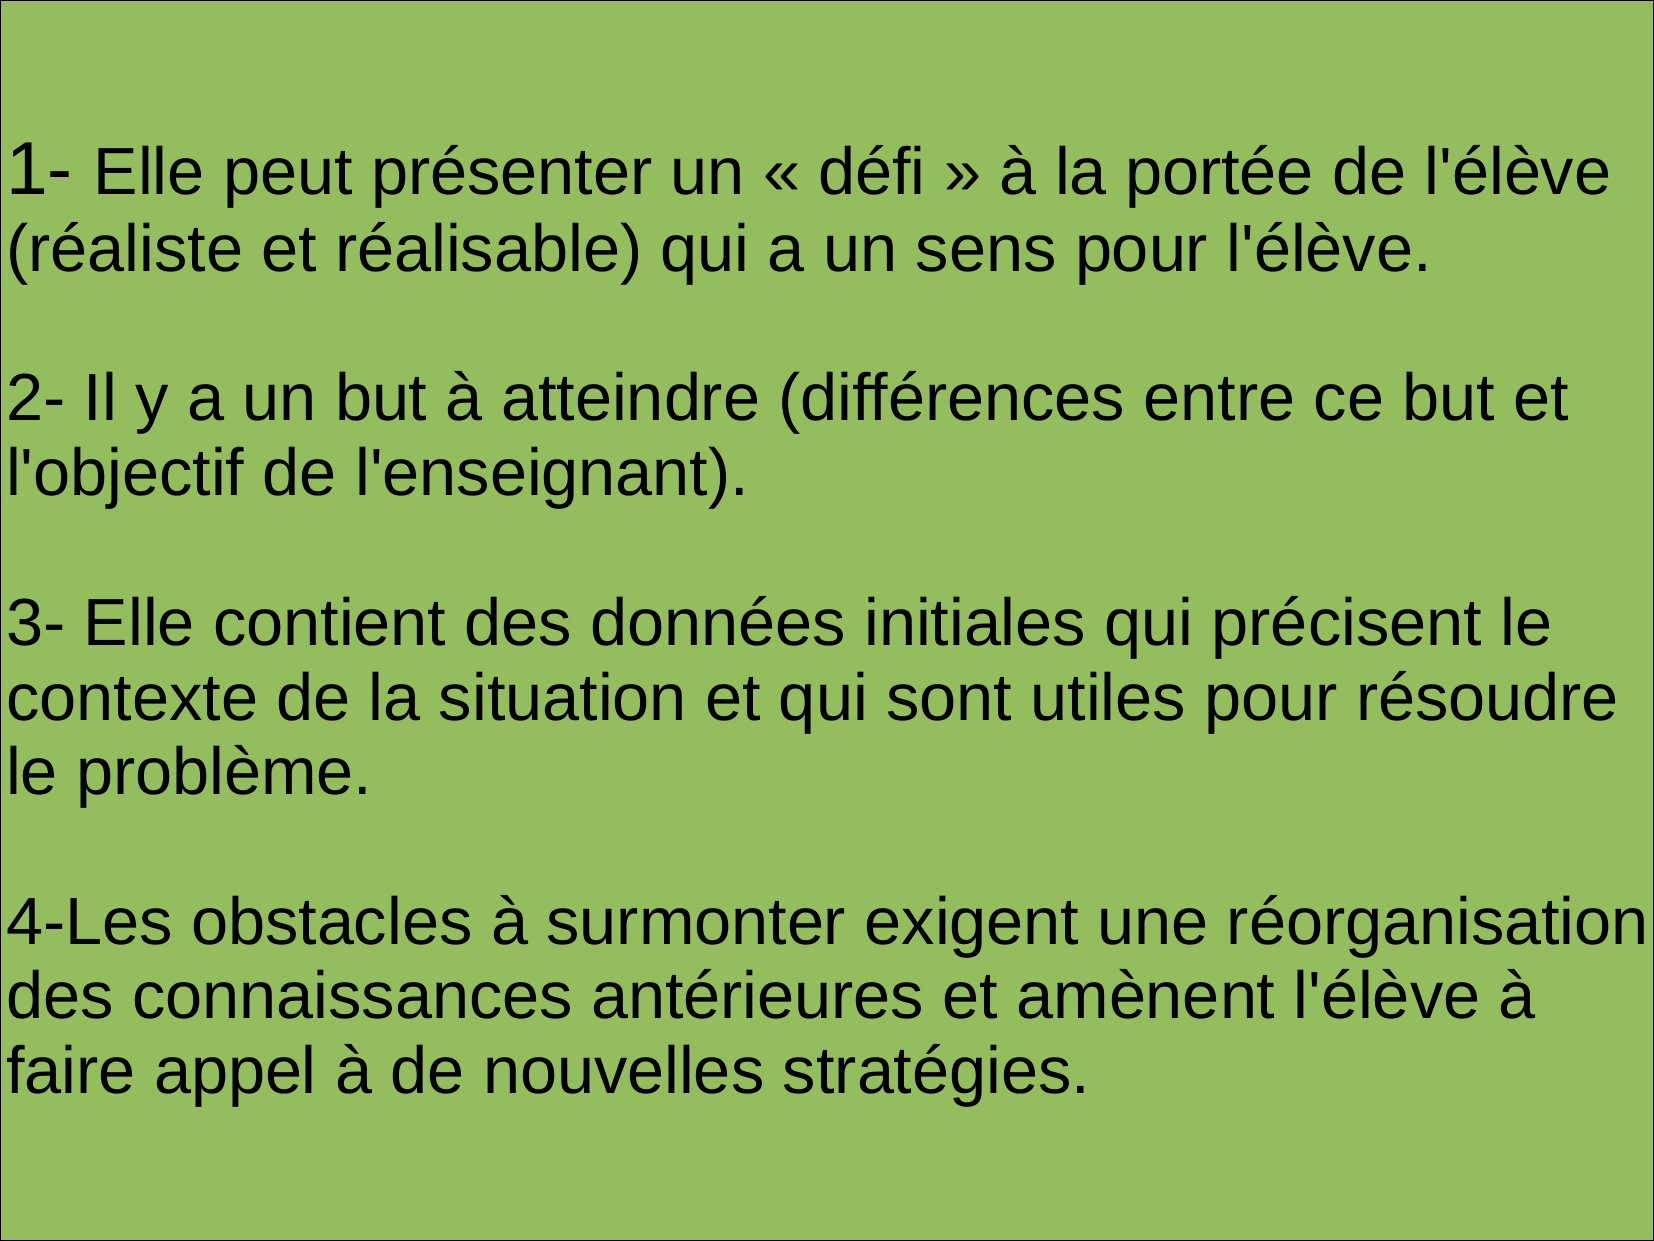

1- Elle peut présenter un « défi » à la portée de l'élève (réaliste et réalisable) qui a un sens pour l'élève.
2- Il y a un but à atteindre (différences entre ce but et l'objectif de l'enseignant).
3- Elle contient des données initiales qui précisent le contexte de la situation et qui sont utiles pour résoudre le problème.
4-Les obstacles à surmonter exigent une réorganisation des connaissances antérieures et amènent l'élève à faire appel à de nouvelles stratégies.